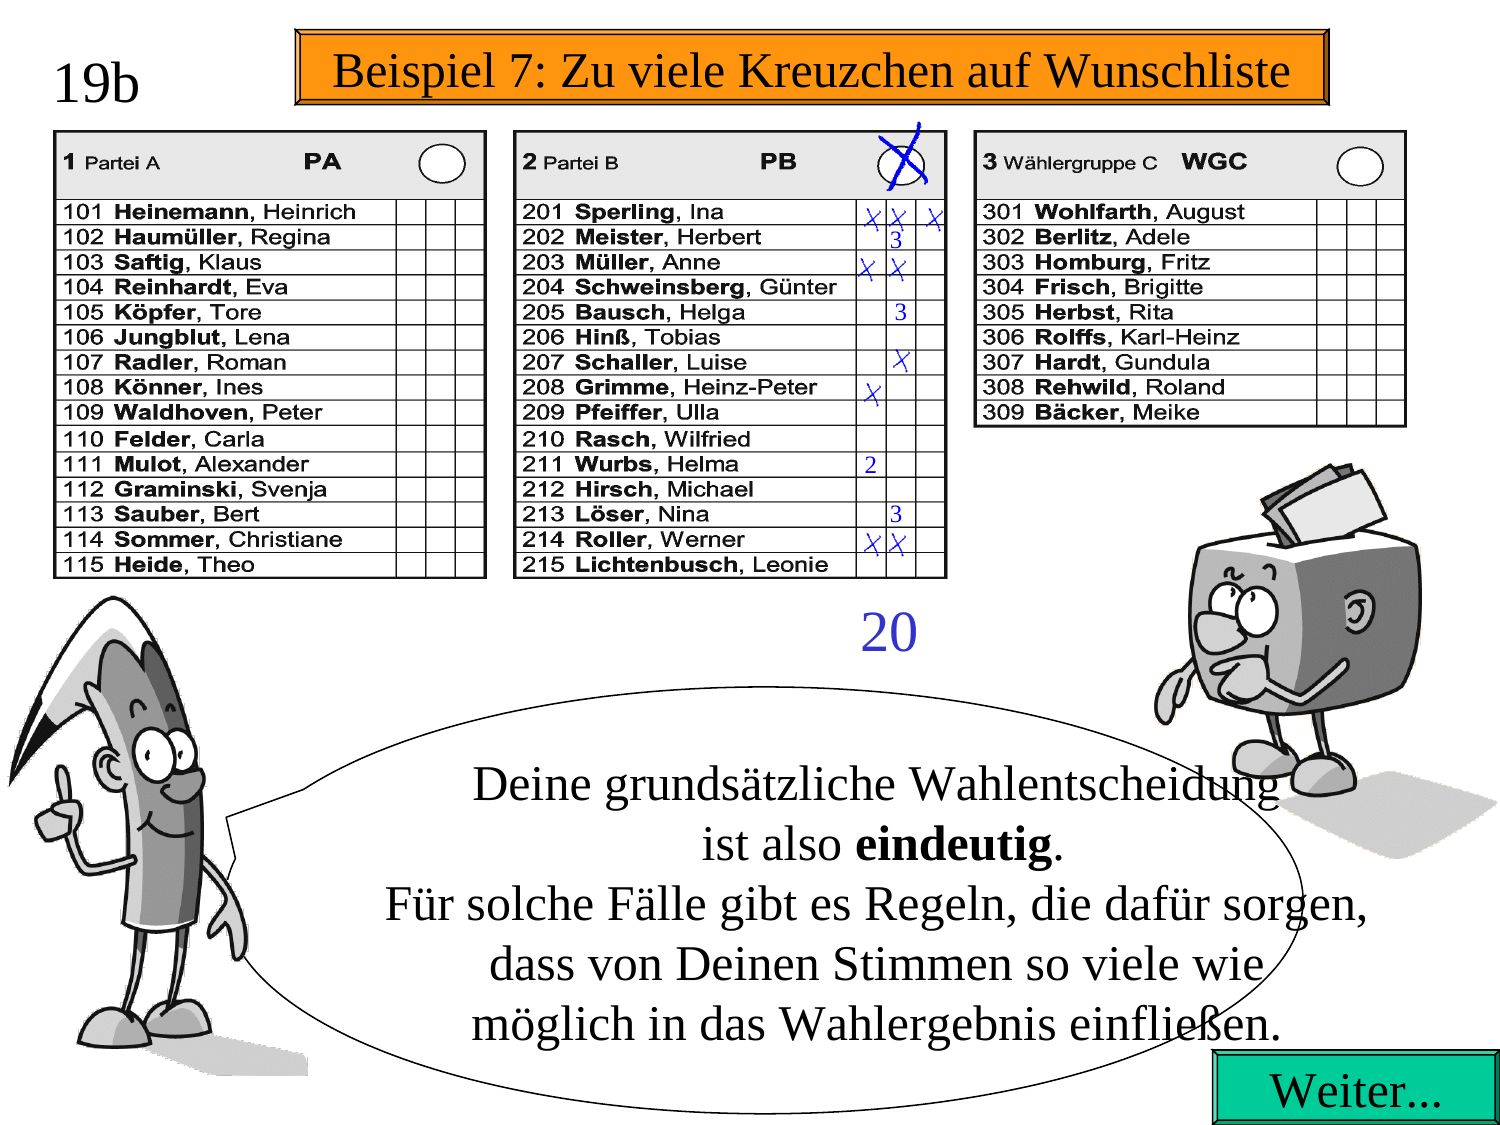

Beispiel 7: Zu viele Kreuzchen auf Wunschliste
19b
3
3
2
3
20
Deine grundsätzliche Wahlentscheidung
 ist also eindeutig.
Für solche Fälle gibt es Regeln, die dafür sorgen,
dass von Deinen Stimmen so viele wie
möglich in das Wahlergebnis einfließen.
Weiter...